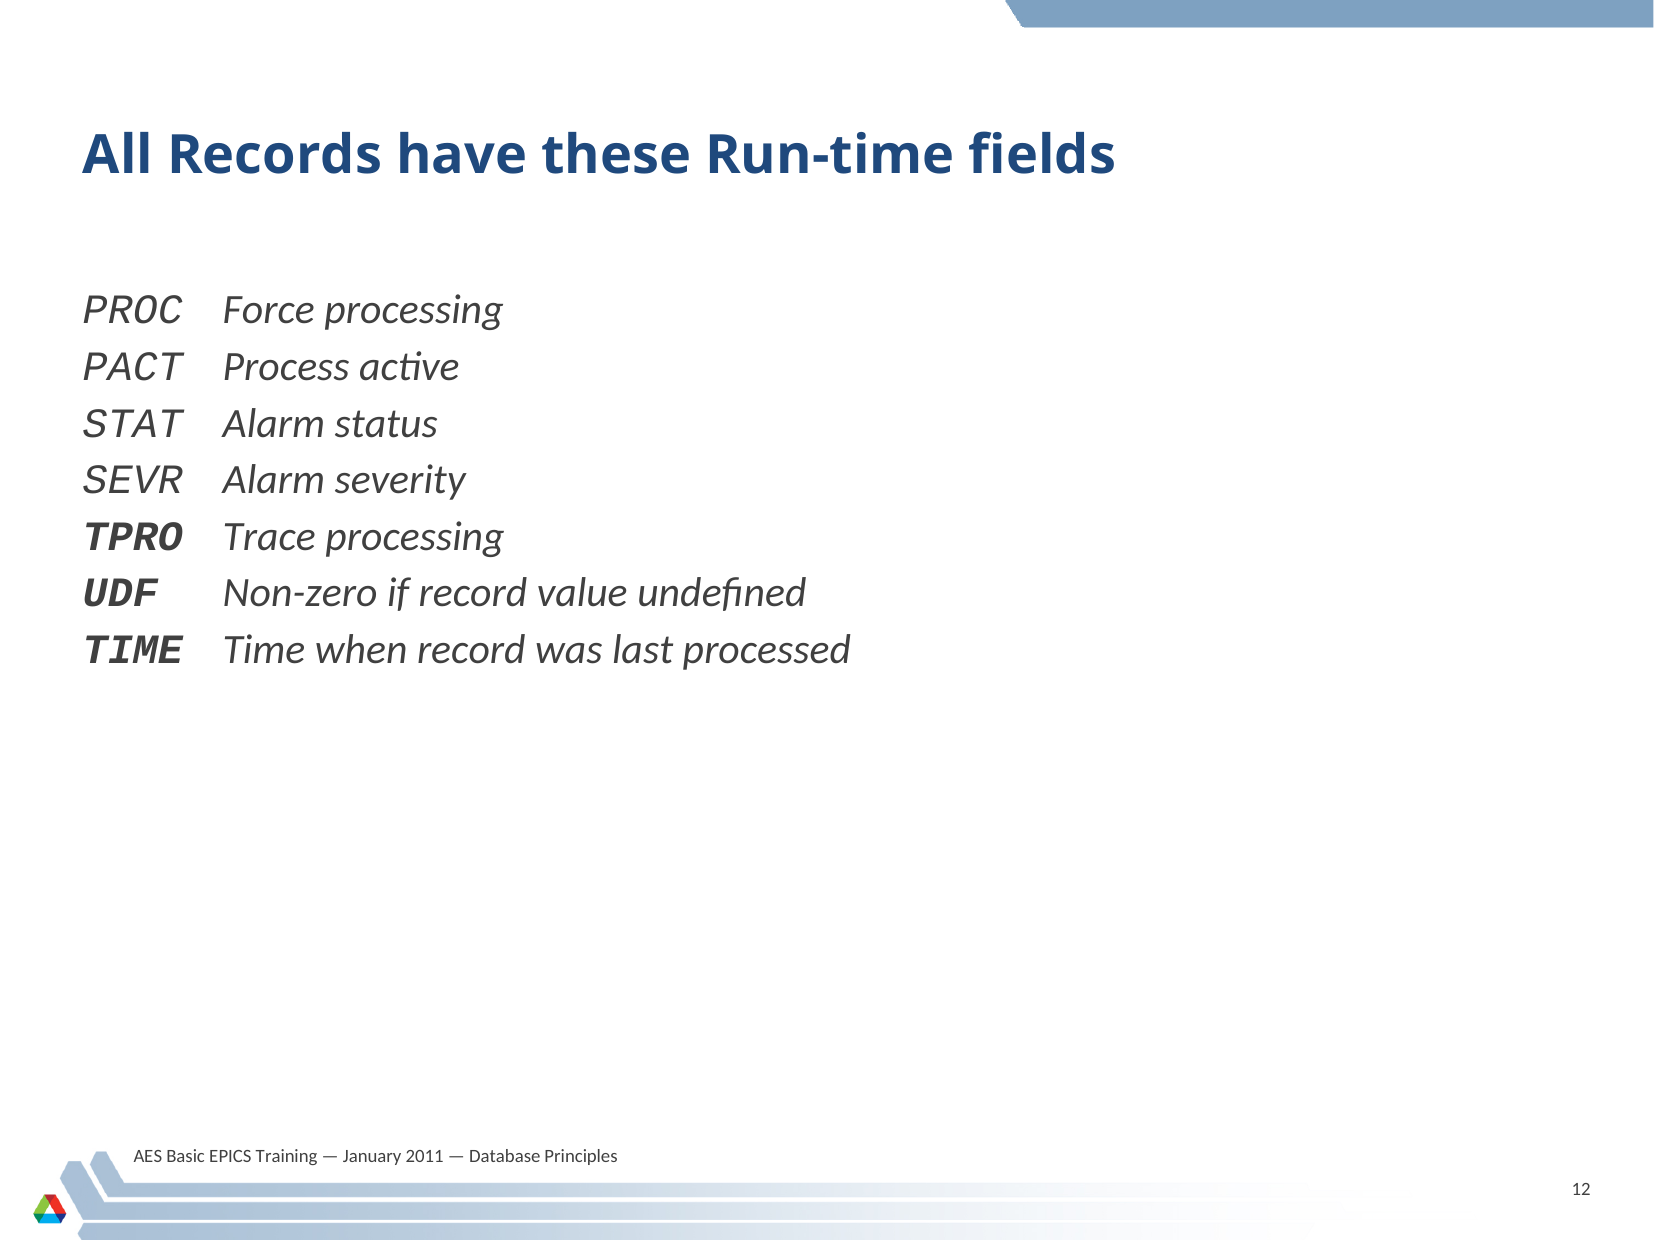

# All Records have these Run-time fields
PROC	Force processing
PACT	Process active
STAT	Alarm status
SEVR	Alarm severity
TPRO	Trace processing
UDF 	Non-zero if record value undefined
TIME	Time when record was last processed
AES Basic EPICS Training — January 2011 — Database Principles
12